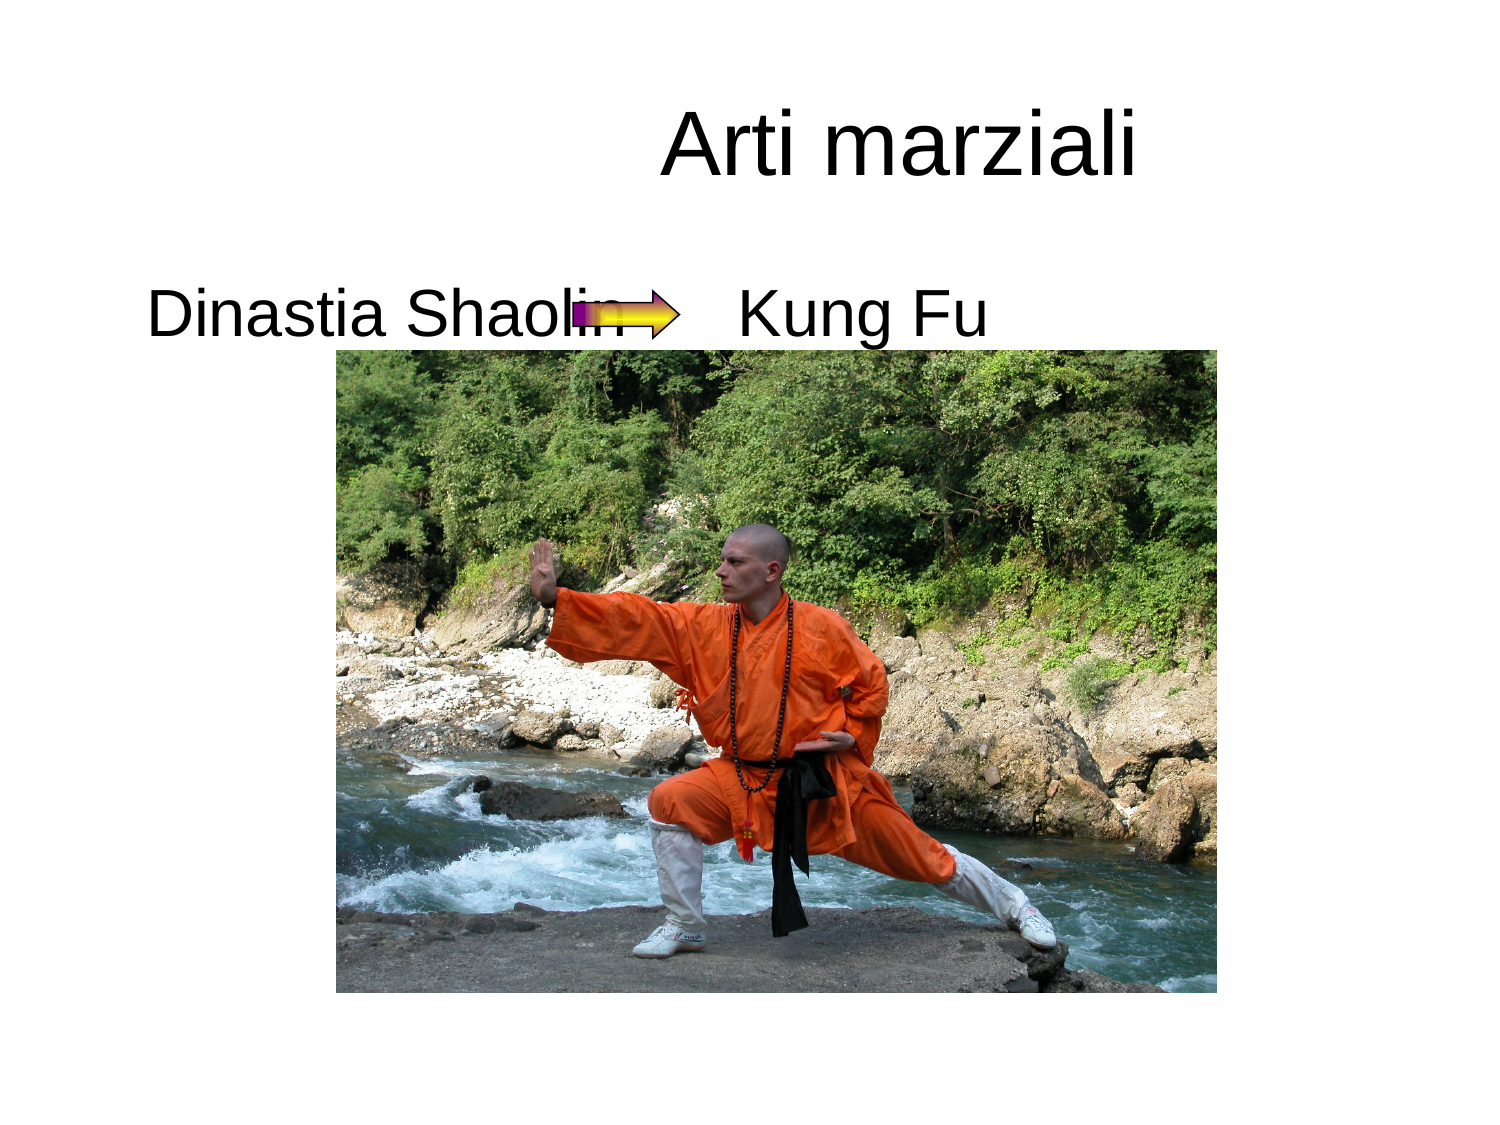

# Arti marziali
Dinastia Shaolin Kung Fu